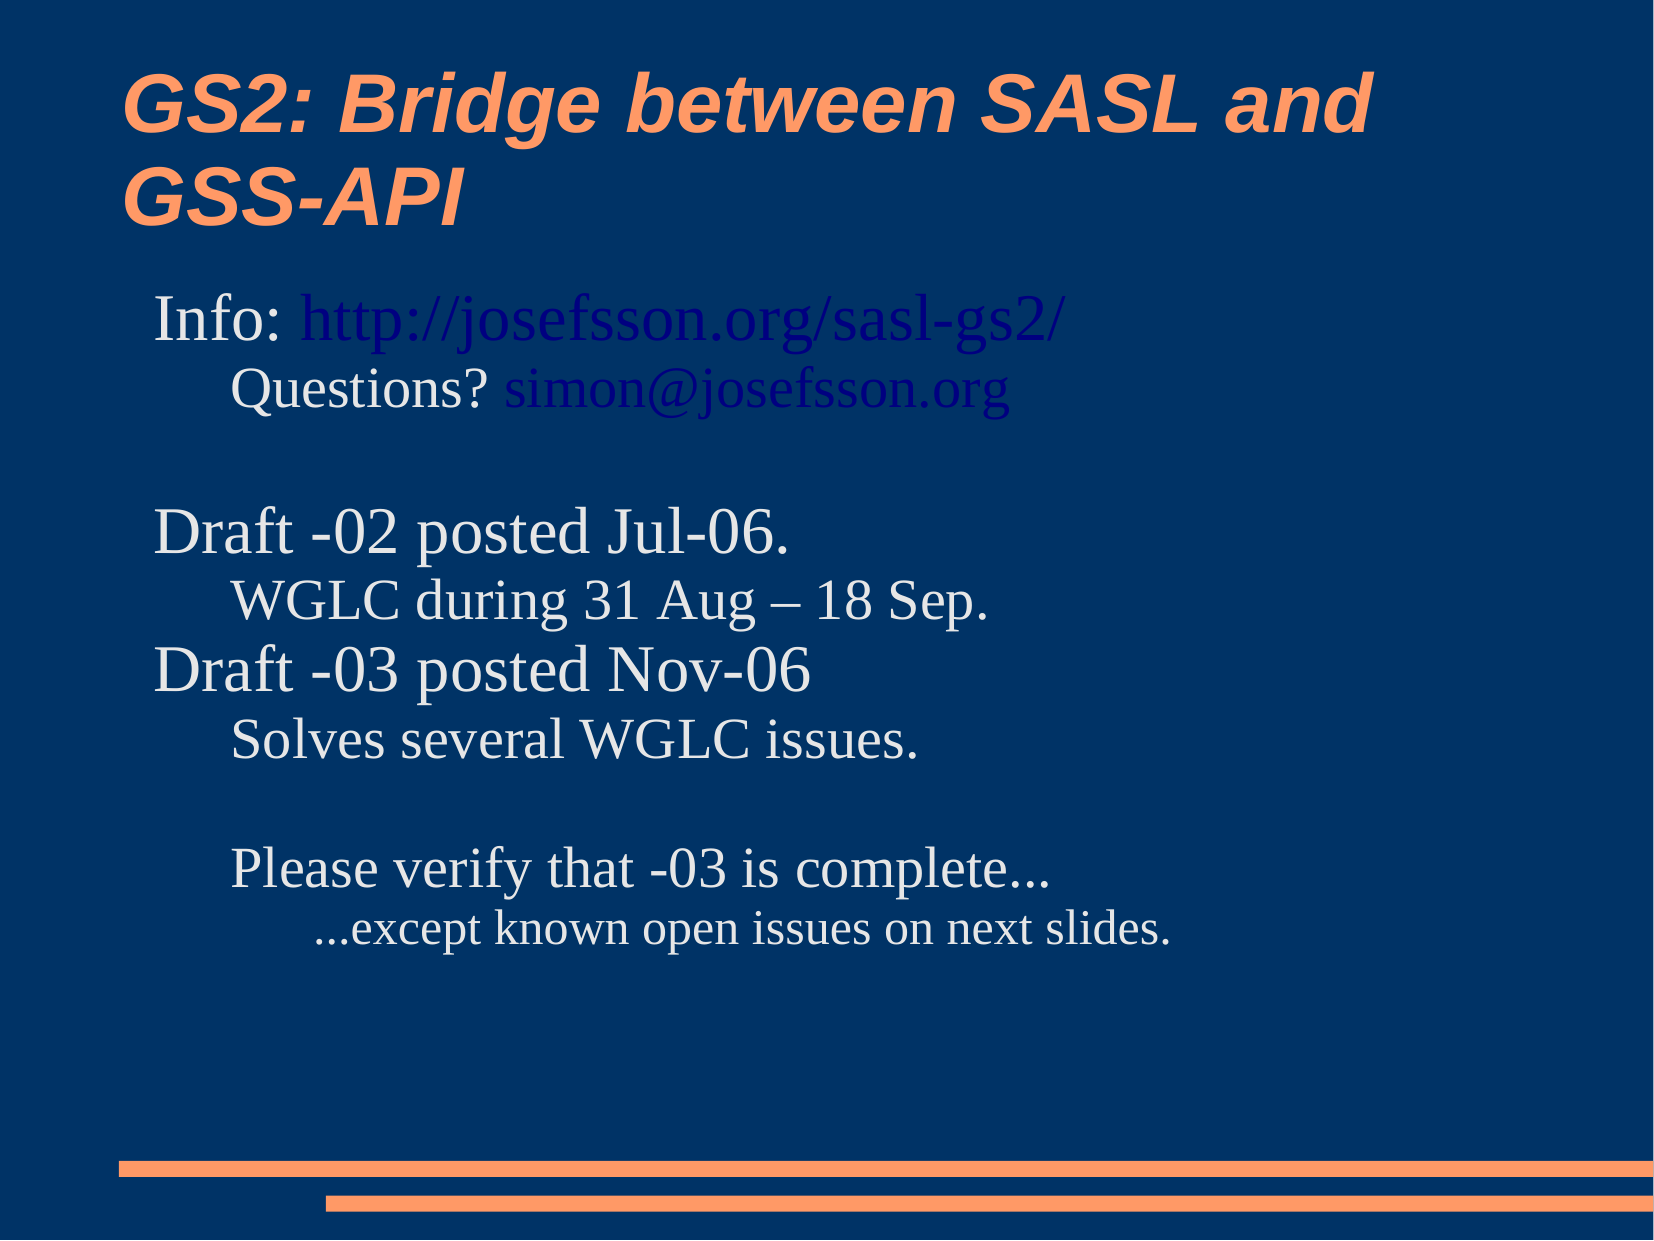

# GS2: Bridge between SASL and GSS-API
Info: http://josefsson.org/sasl-gs2/
Questions? simon@josefsson.org
Draft -02 posted Jul-06.
WGLC during 31 Aug – 18 Sep.
Draft -03 posted Nov-06
Solves several WGLC issues.
Please verify that -03 is complete...
...except known open issues on next slides.